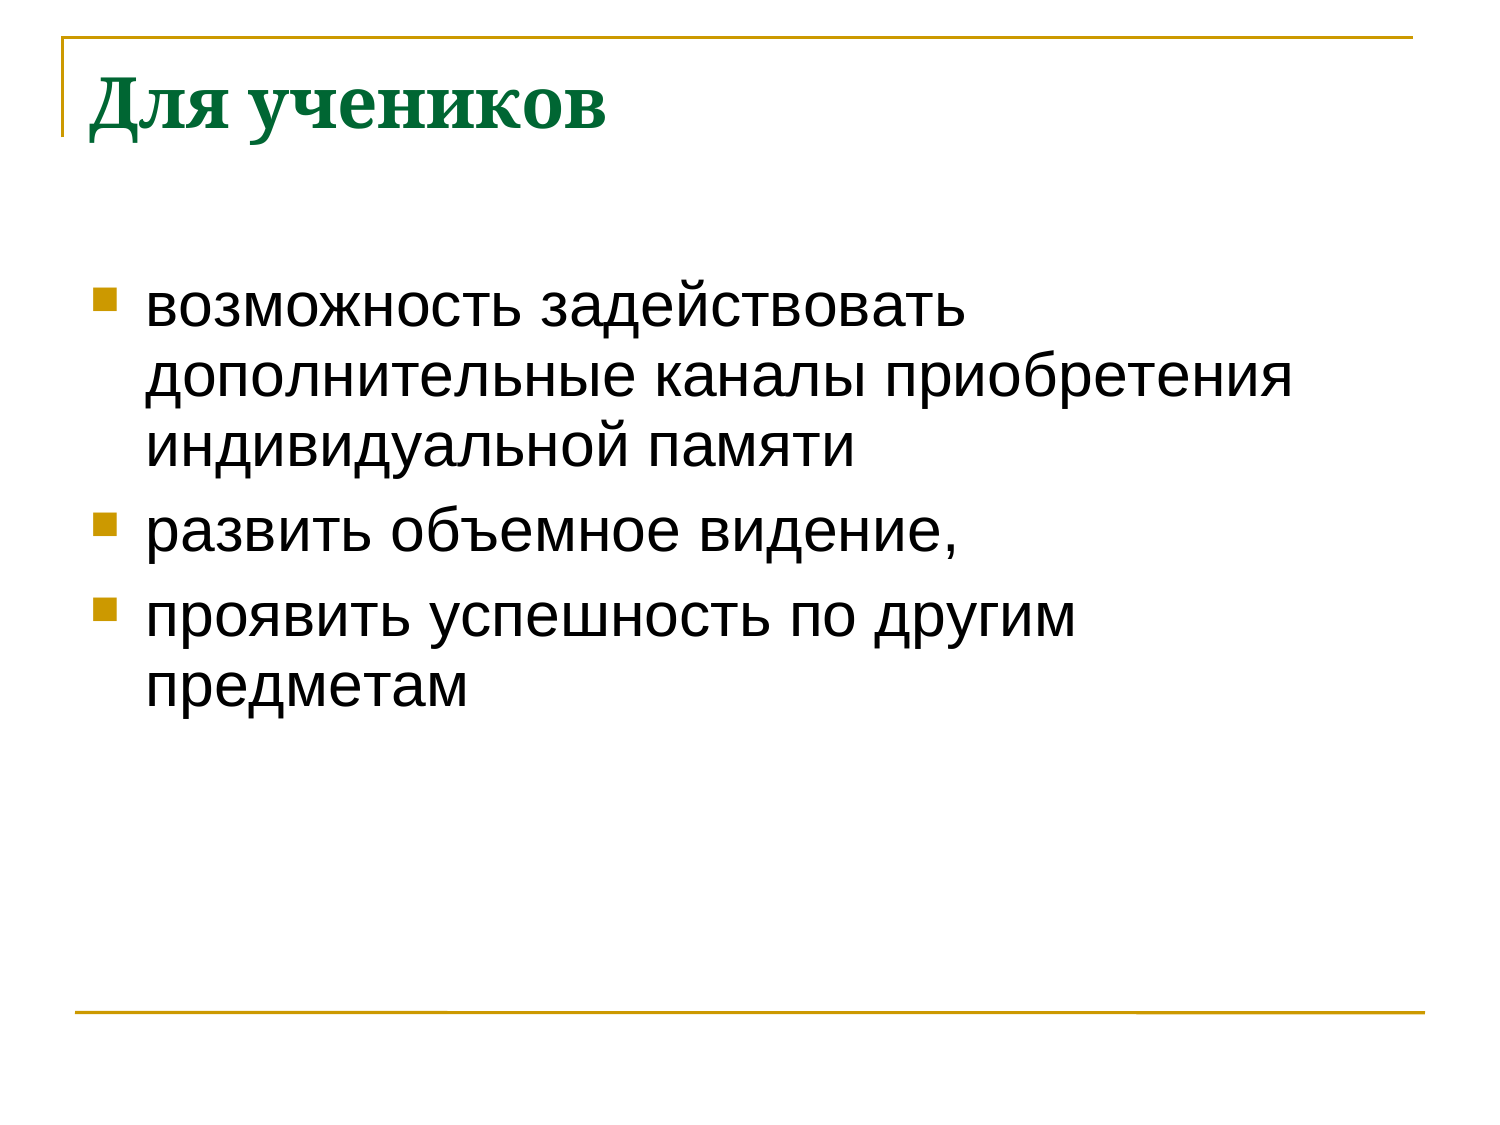

# Для учеников
возможность задействовать дополнительные каналы приобретения индивидуальной памяти
развить объемное видение,
проявить успешность по другим предметам